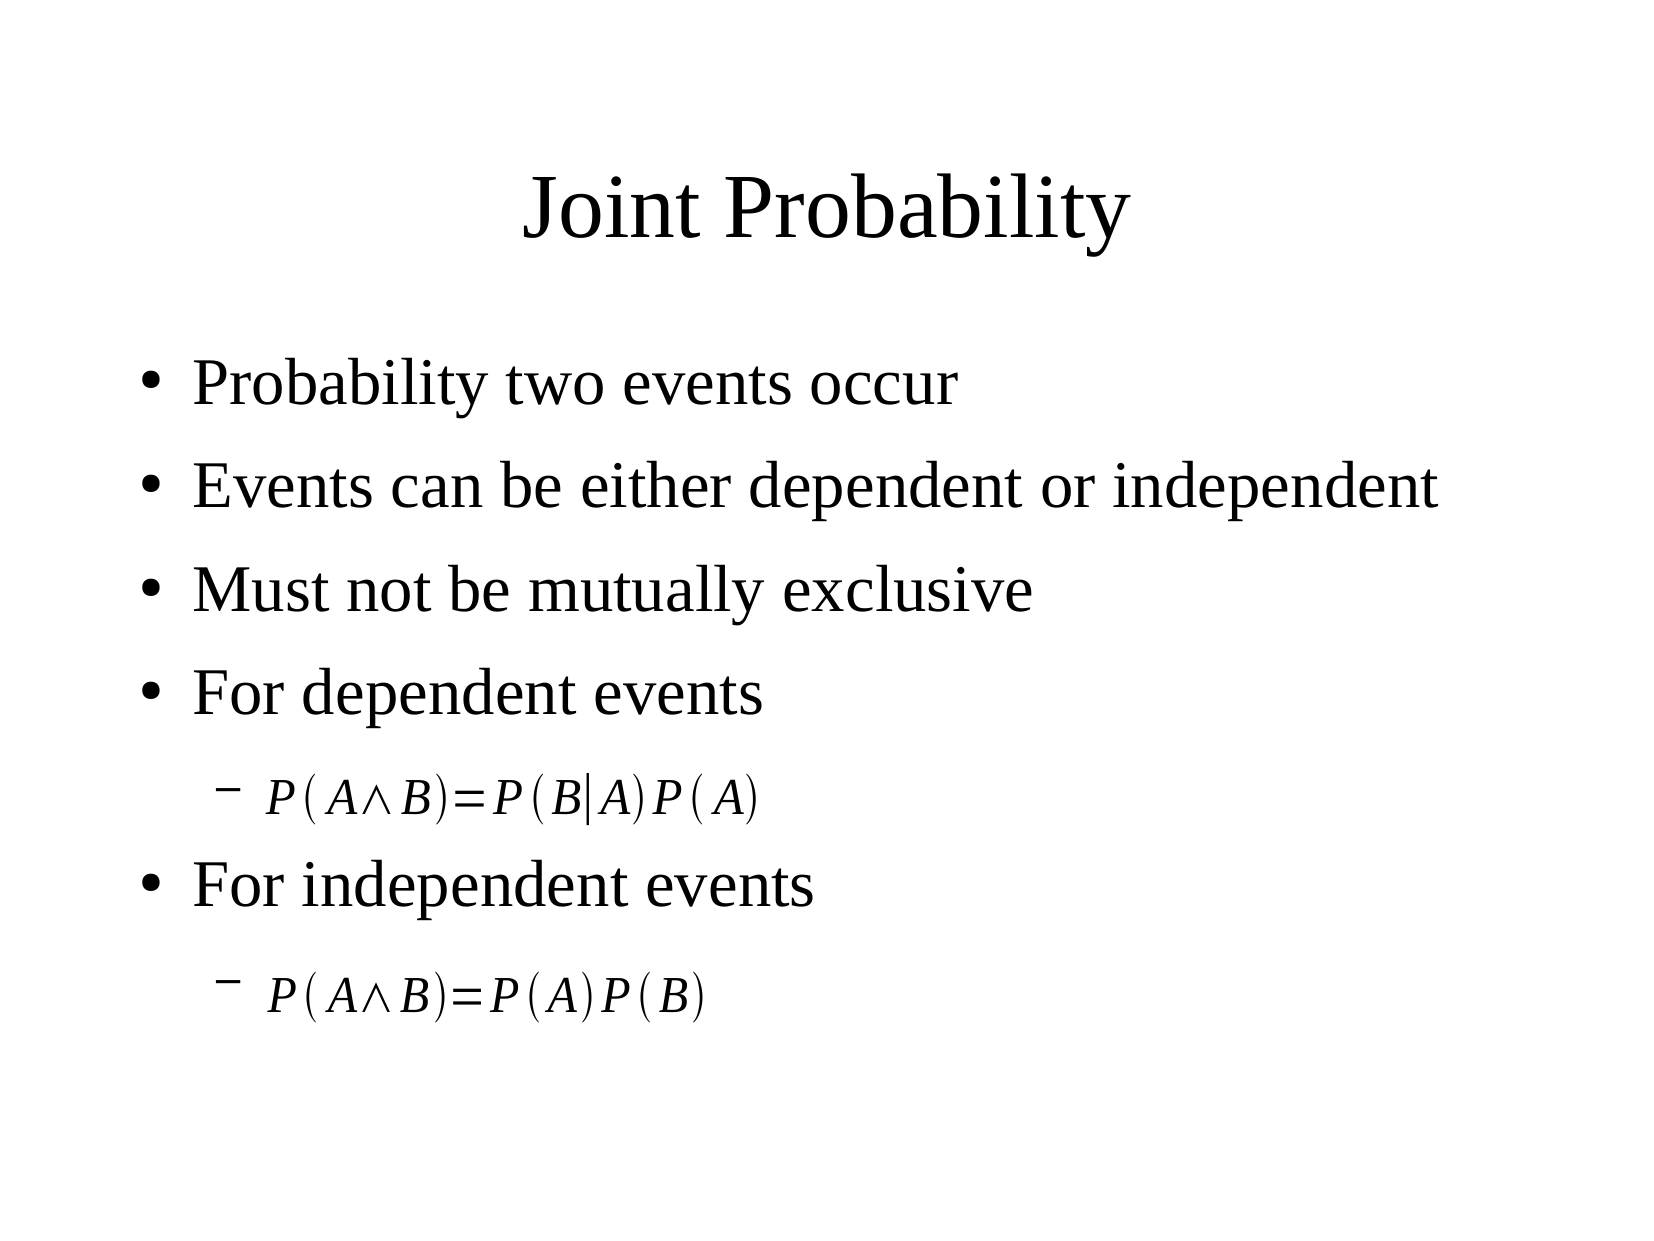

# Joint Probability
Probability two events occur
Events can be either dependent or independent
Must not be mutually exclusive
For dependent events
For independent events